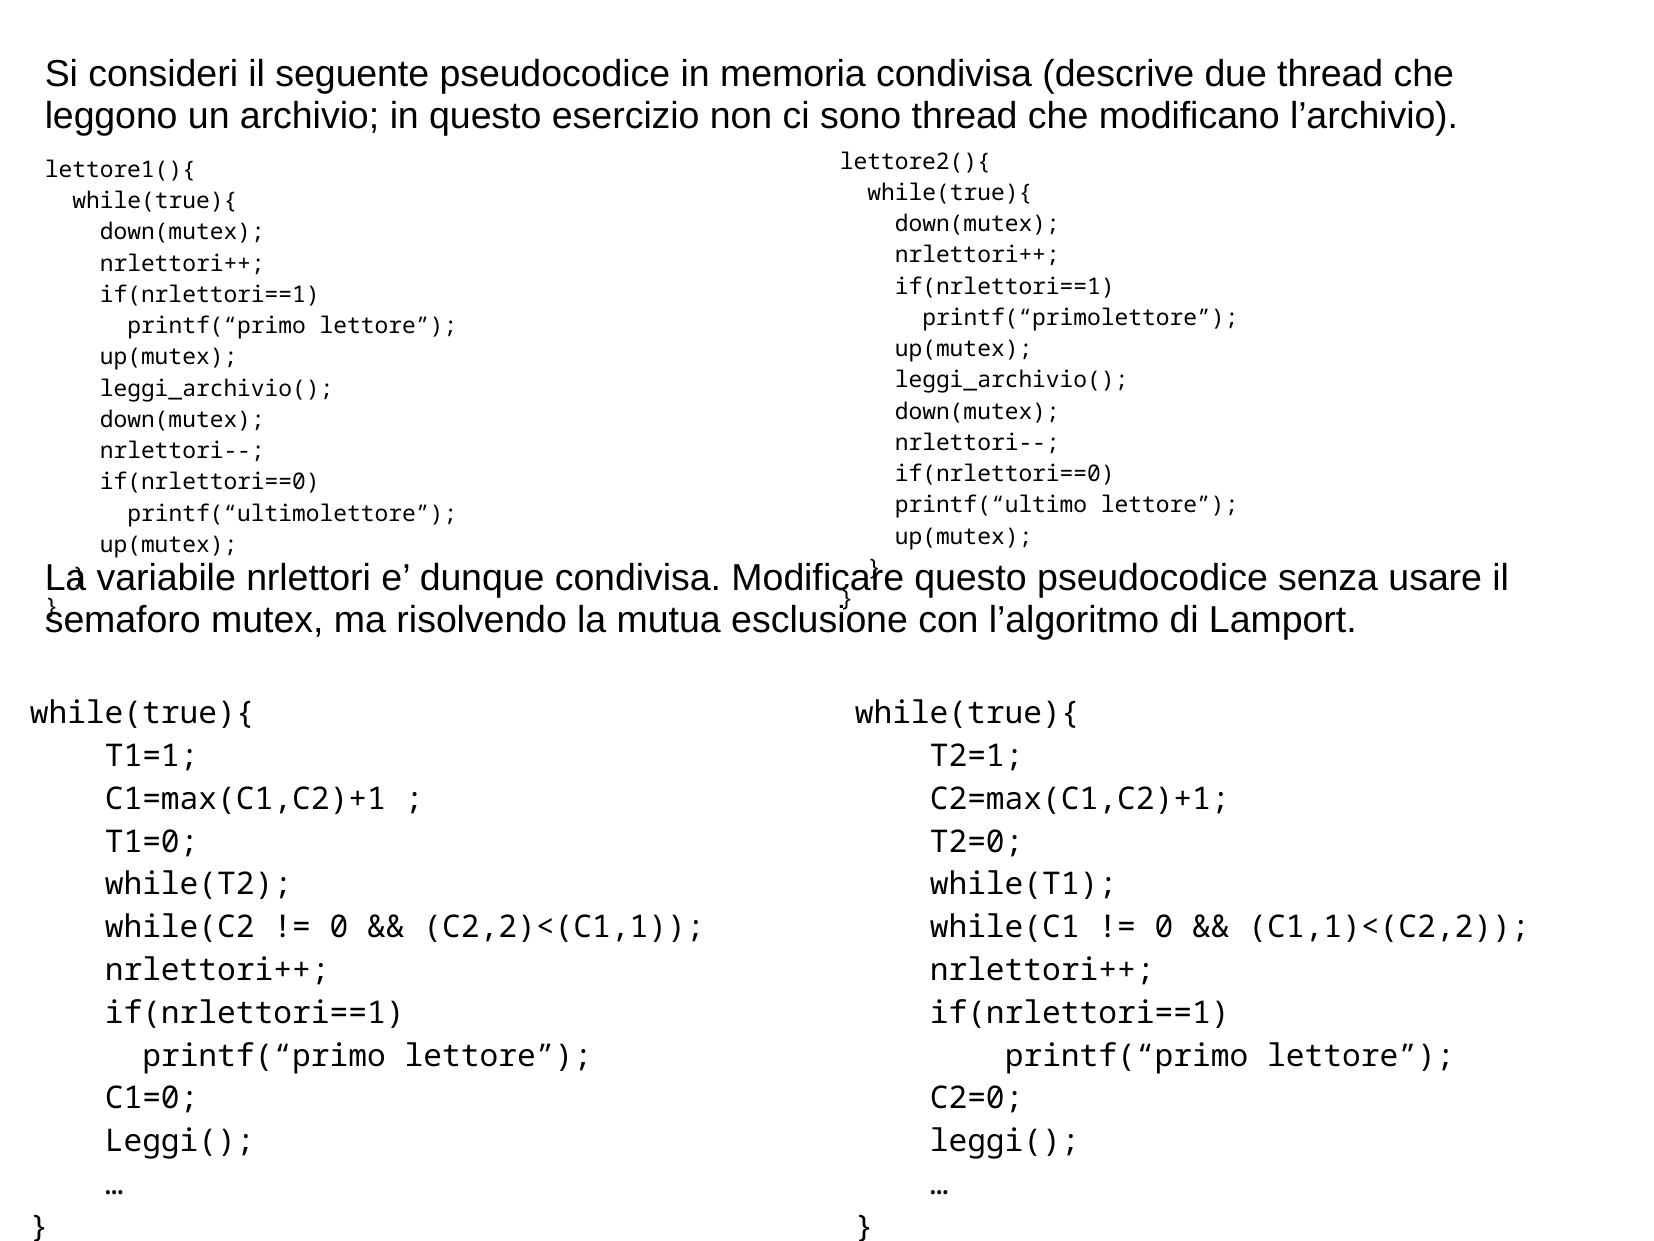

Si consideri il seguente pseudocodice in memoria condivisa (descrive due thread che leggono un archivio; in questo esercizio non ci sono thread che modificano l’archivio).
La variabile nrlettori e’ dunque condivisa. Modificare questo pseudocodice senza usare il semaforo mutex, ma risolvendo la mutua esclusione con l’algoritmo di Lamport.
lettore2(){
 while(true){
 down(mutex);
 nrlettori++;
 if(nrlettori==1)
 printf(“primolettore”);
 up(mutex);
 leggi_archivio();
 down(mutex);
 nrlettori--;
 if(nrlettori==0)
 printf(“ultimo lettore”);
 up(mutex);
 }
}
lettore1(){
 while(true){
 down(mutex);
 nrlettori++;
 if(nrlettori==1)
 printf(“primo lettore”);
 up(mutex);
 leggi_archivio();
 down(mutex);
 nrlettori--;
 if(nrlettori==0)
 printf(“ultimolettore”);
 up(mutex);
 }
}
while(true){								while(true){
	T1=1;						 				T2=1;
	C1=max(C1,C2)+1 ;							C2=max(C1,C2)+1;
	T1=0; 										T2=0;
	while(T2); 									while(T1);
	while(C2 != 0 && (C2,2)<(C1,1)); 			while(C1 != 0 && (C1,1)<(C2,2));
	nrlettori++;								nrlettori++;
	if(nrlettori==1)							if(nrlettori==1)
 printf(“primo lettore”);			 			printf(“primo lettore”);
	C1=0; 										C2=0;
	Leggi();									leggi();
	…											…
}											}